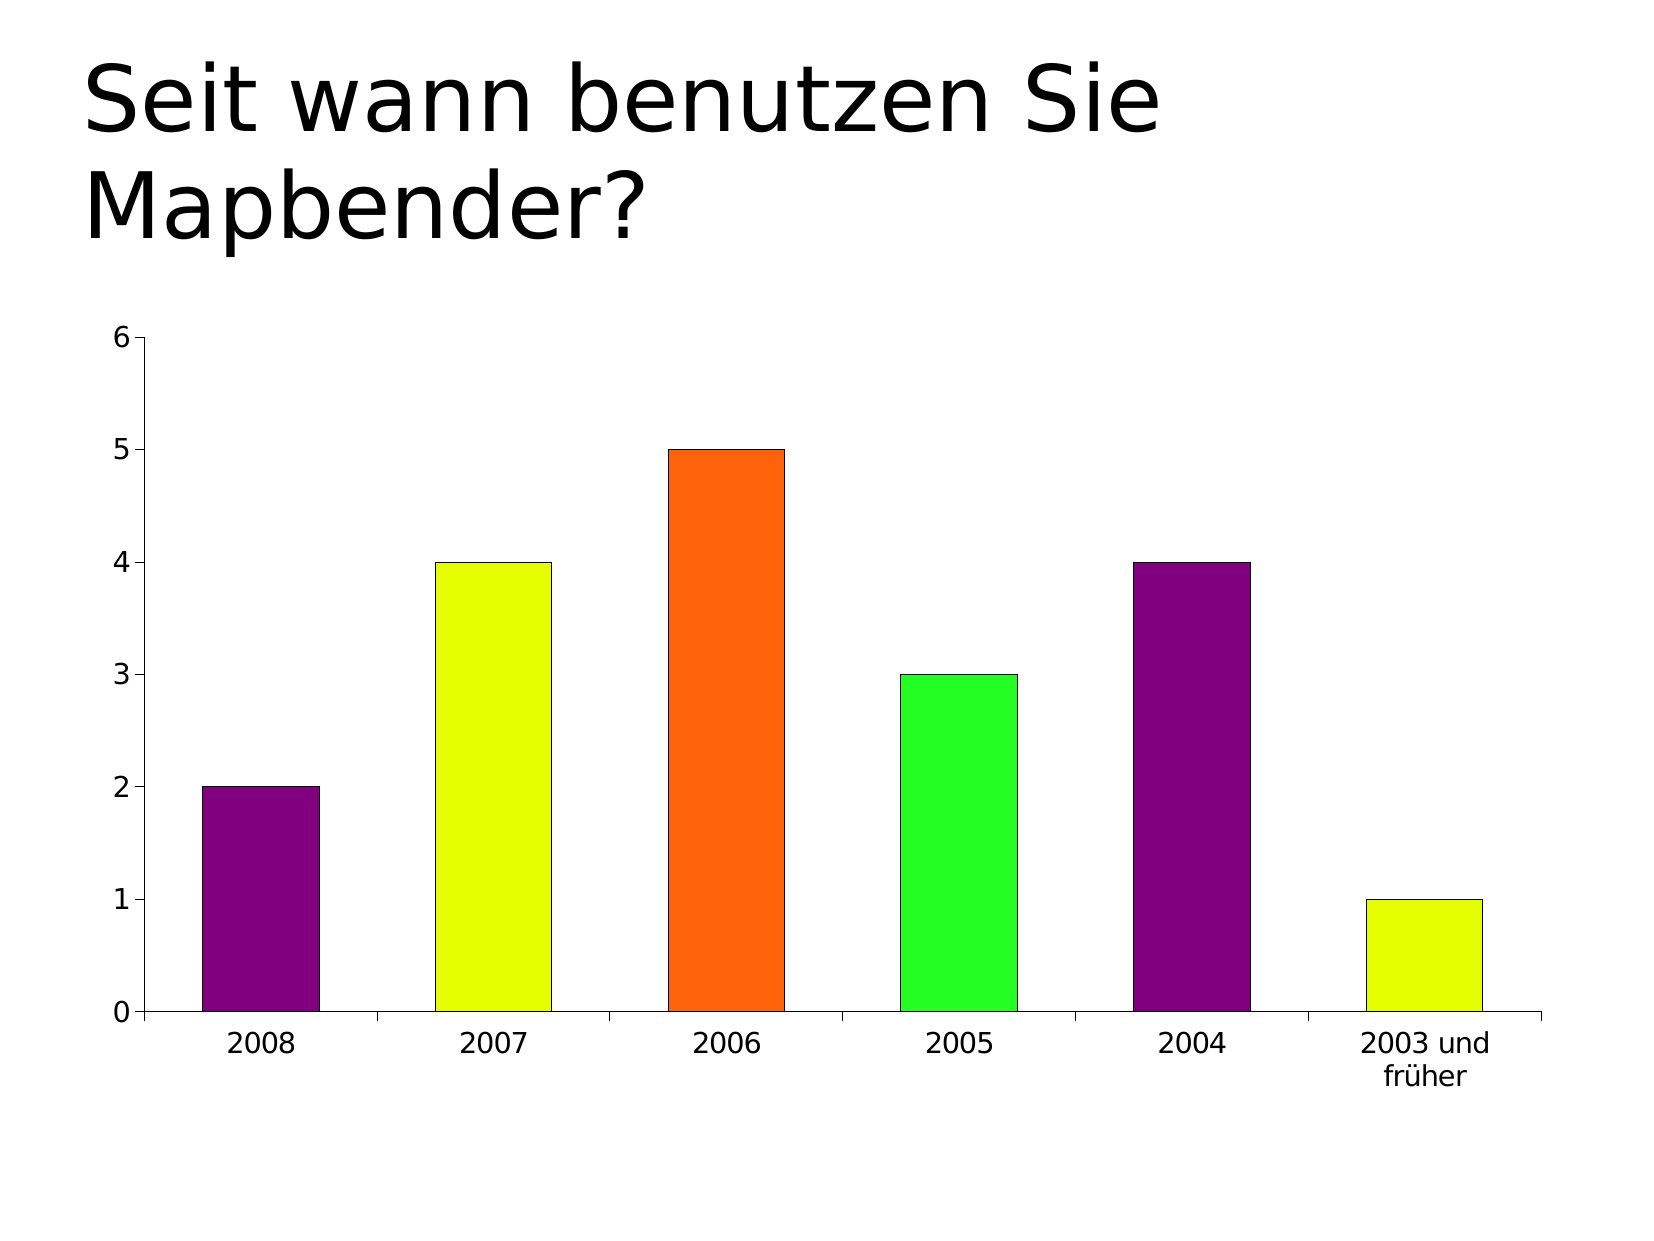

# Seit wann benutzen Sie Mapbender?
### Chart
| Category | wie lange |
|---|---|
| 2008 | 2.0 |
| 2007 | 4.0 |
| 2006 | 5.0 |
| 2005 | 3.0 |
| 2004 | 4.0 |
| 2003 und früher | 1.0 |